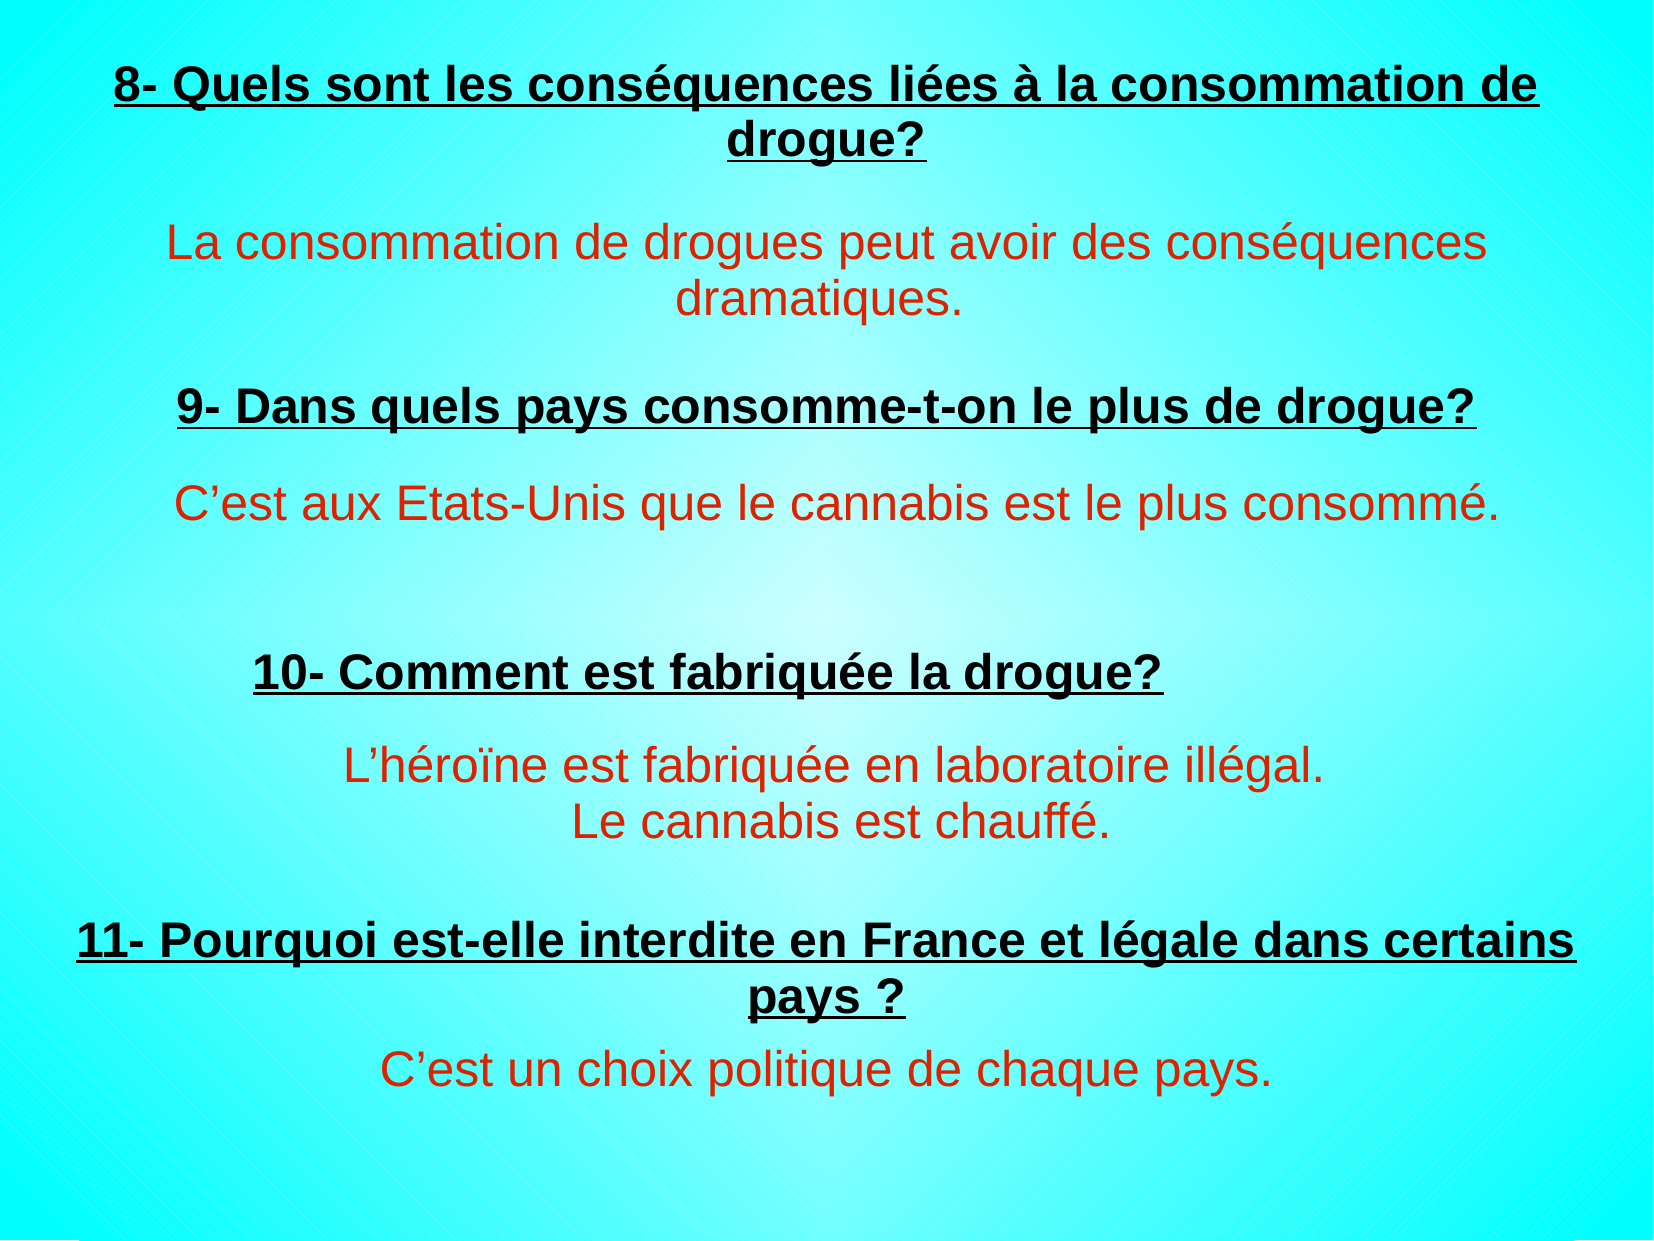

8- Quels sont les conséquences liées à la consommation de drogue?
La consommation de drogues peut avoir des conséquences dramatiques.
9- Dans quels pays consomme-t-on le plus de drogue?
C’est aux Etats-Unis que le cannabis est le plus consommé.
 10- Comment est fabriquée la drogue?
L’héroïne est fabriquée en laboratoire illégal.
Le cannabis est chauffé.
11- Pourquoi est-elle interdite en France et légale dans certains pays ?
C’est un choix politique de chaque pays.